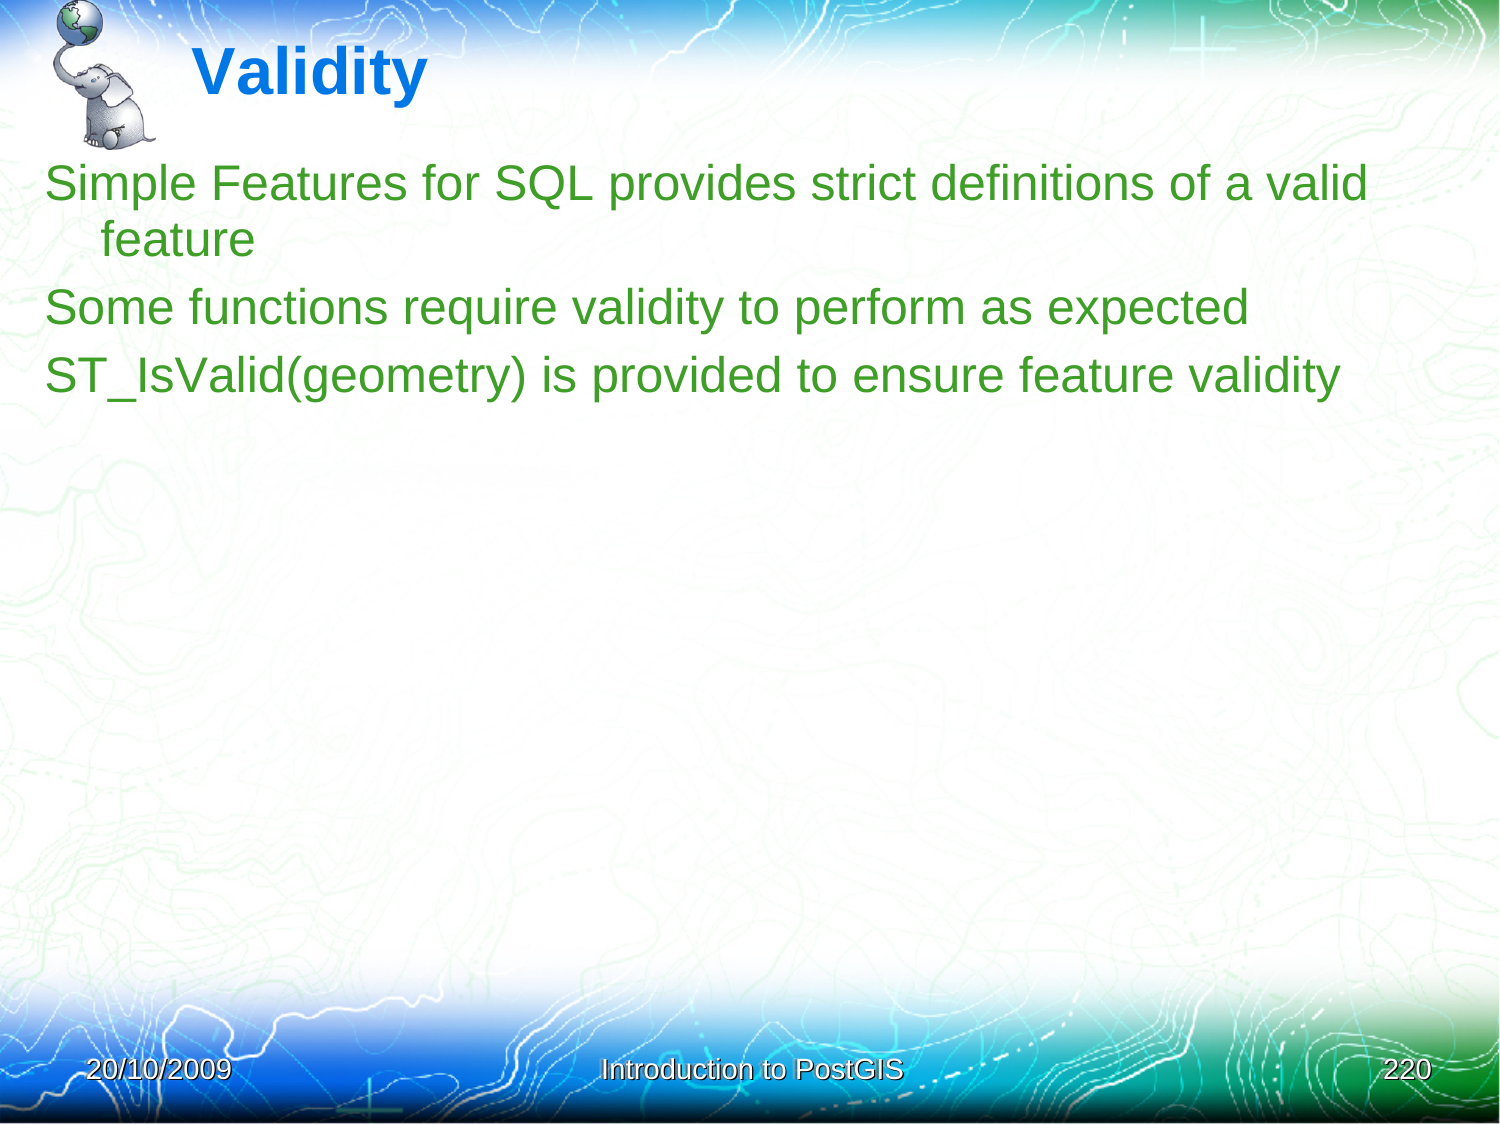

# Validity
Simple Features for SQL provides strict definitions of a valid feature
Some functions require validity to perform as expected
ST_IsValid(geometry) is provided to ensure feature validity
20/10/2009
Introduction to PostGIS
220